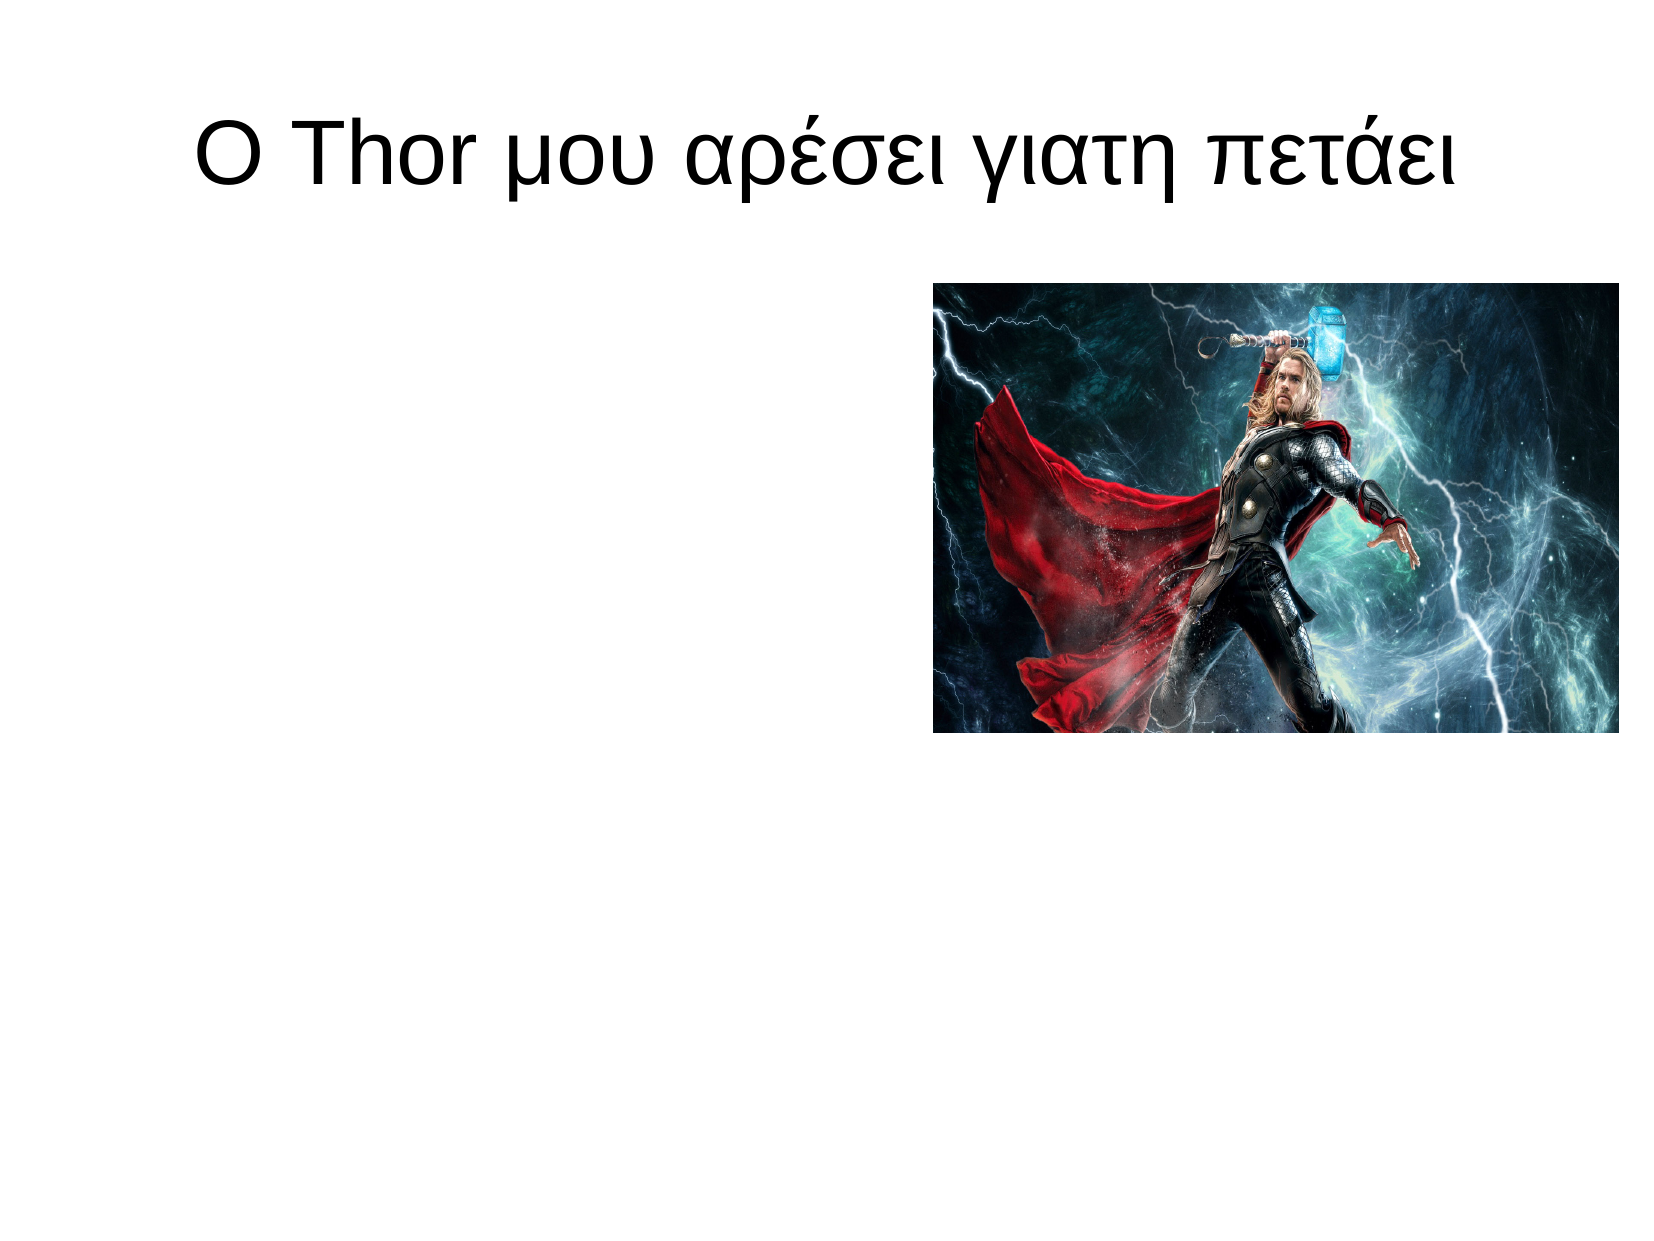

# Ο Thor μου αρέσει γιατη πετάει